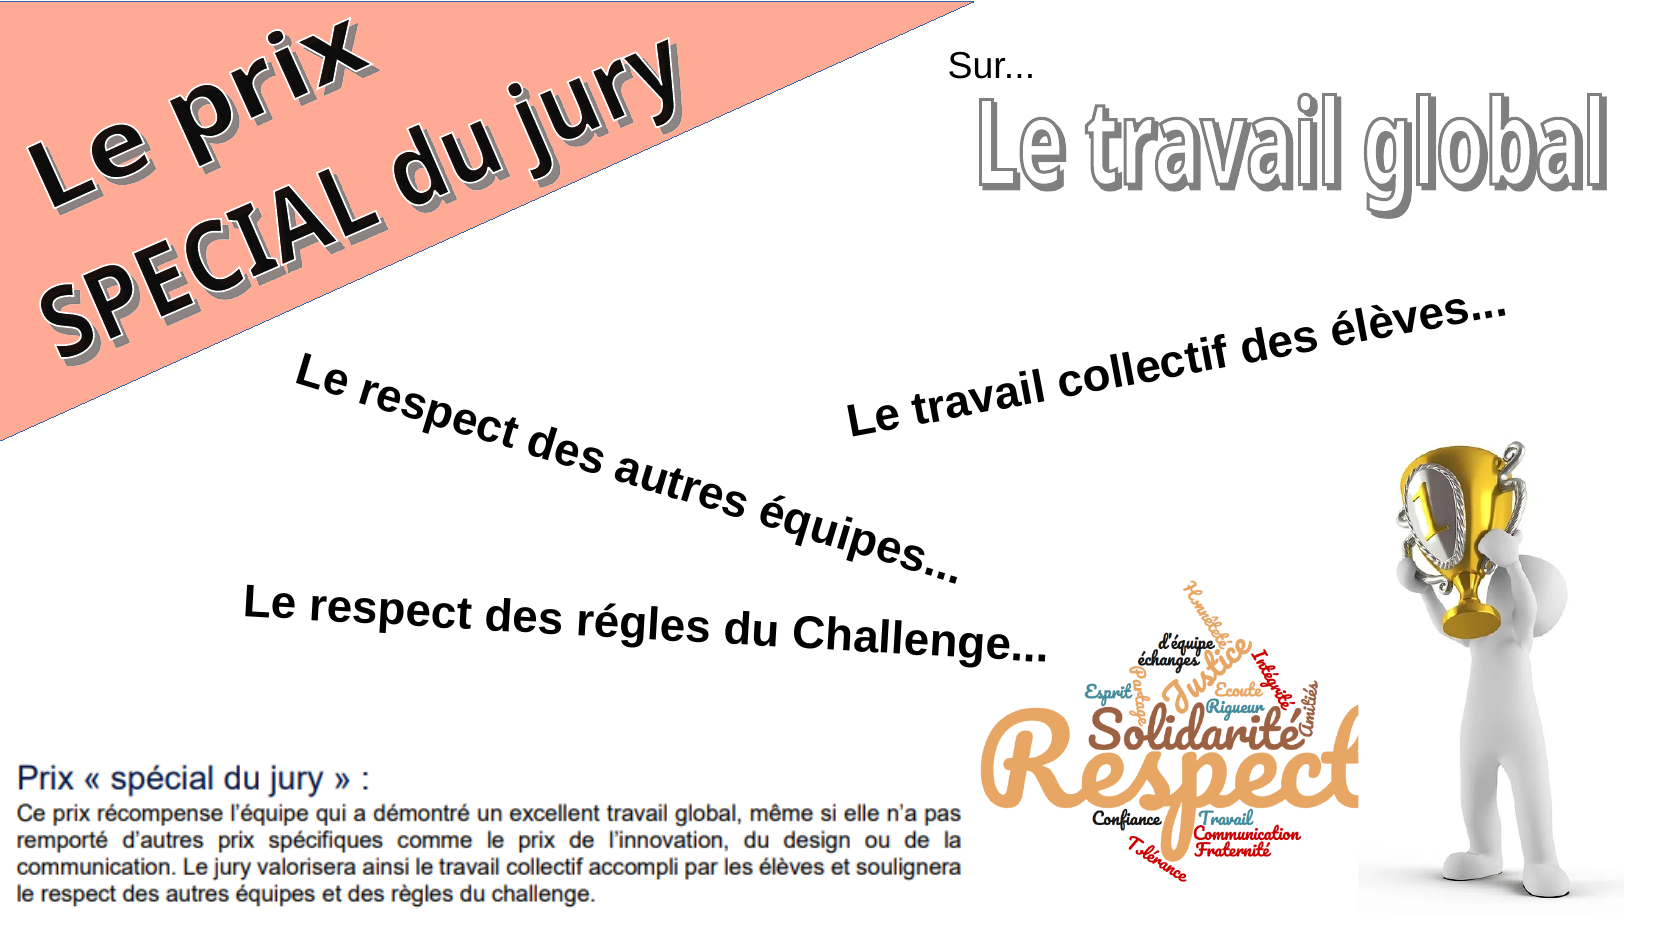

Sur...
Le prix
Le travail global
SPECIAL du jury
Le travail collectif des élèves...
Le respect des autres équipes...
Le respect des régles du Challenge...